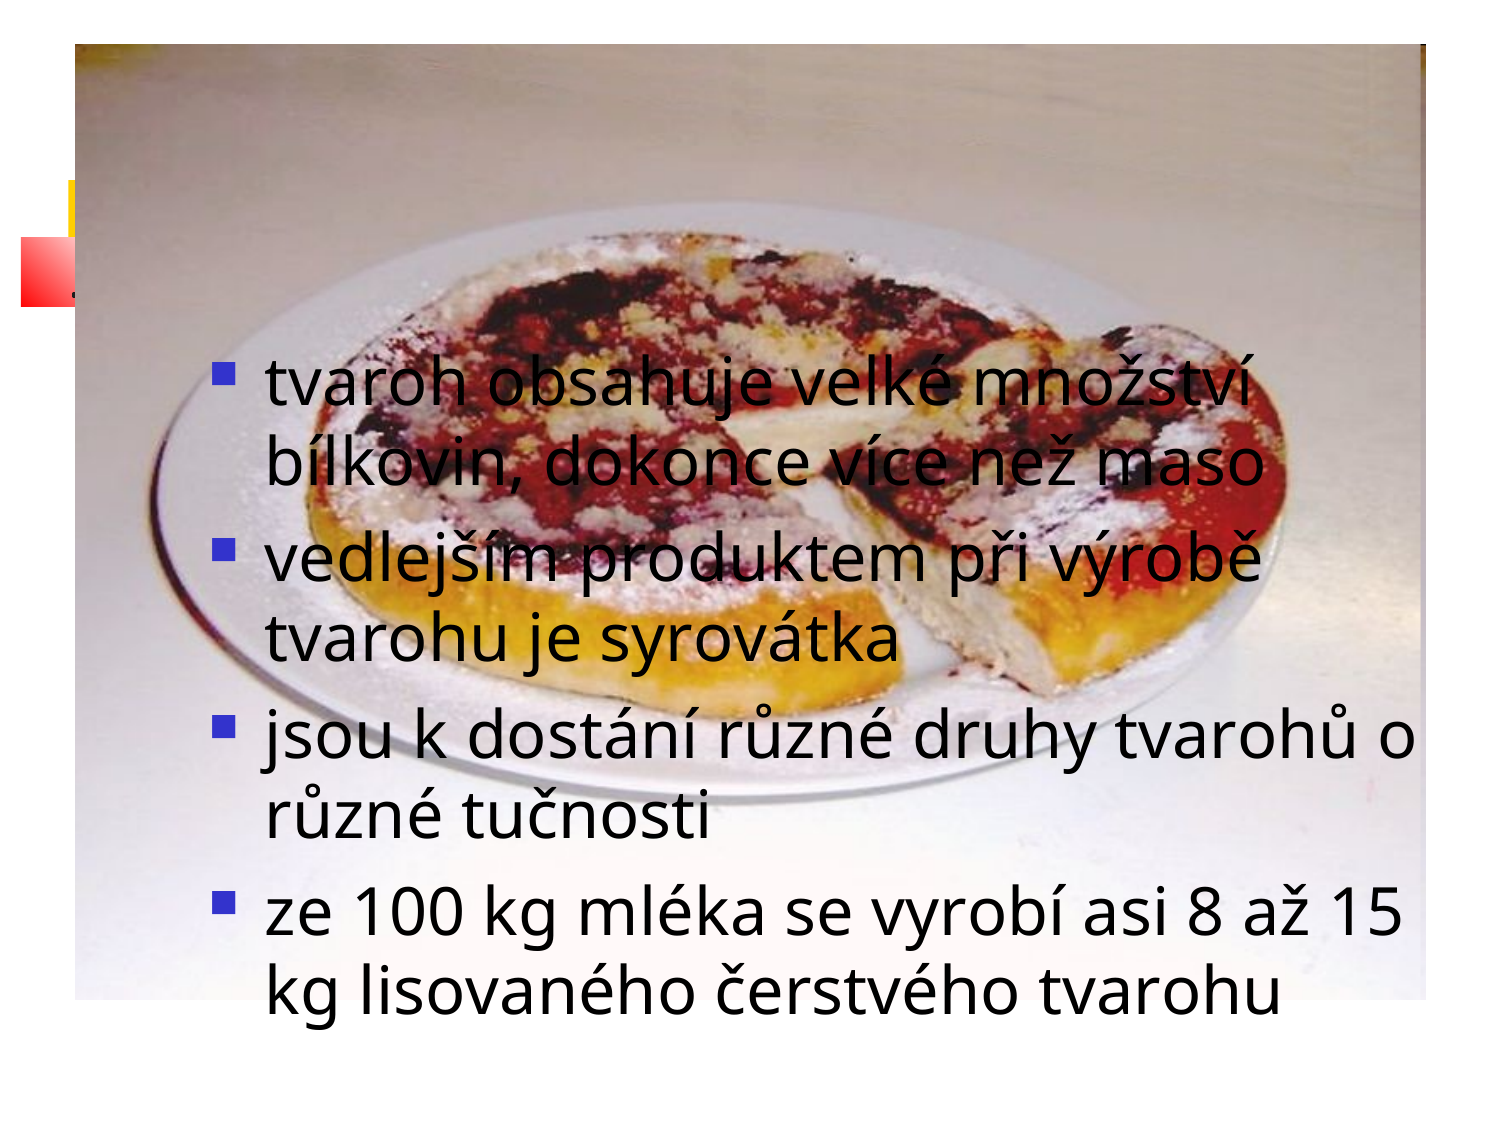

# tvaroh obsahuje velké množství bílkovin, dokonce více než maso
vedlejším produktem při výrobě tvarohu je syrovátka
jsou k dostání různé druhy tvarohů o různé tučnosti
ze 100 kg mléka se vyrobí asi 8 až 15 kg lisovaného čerstvého tvarohu